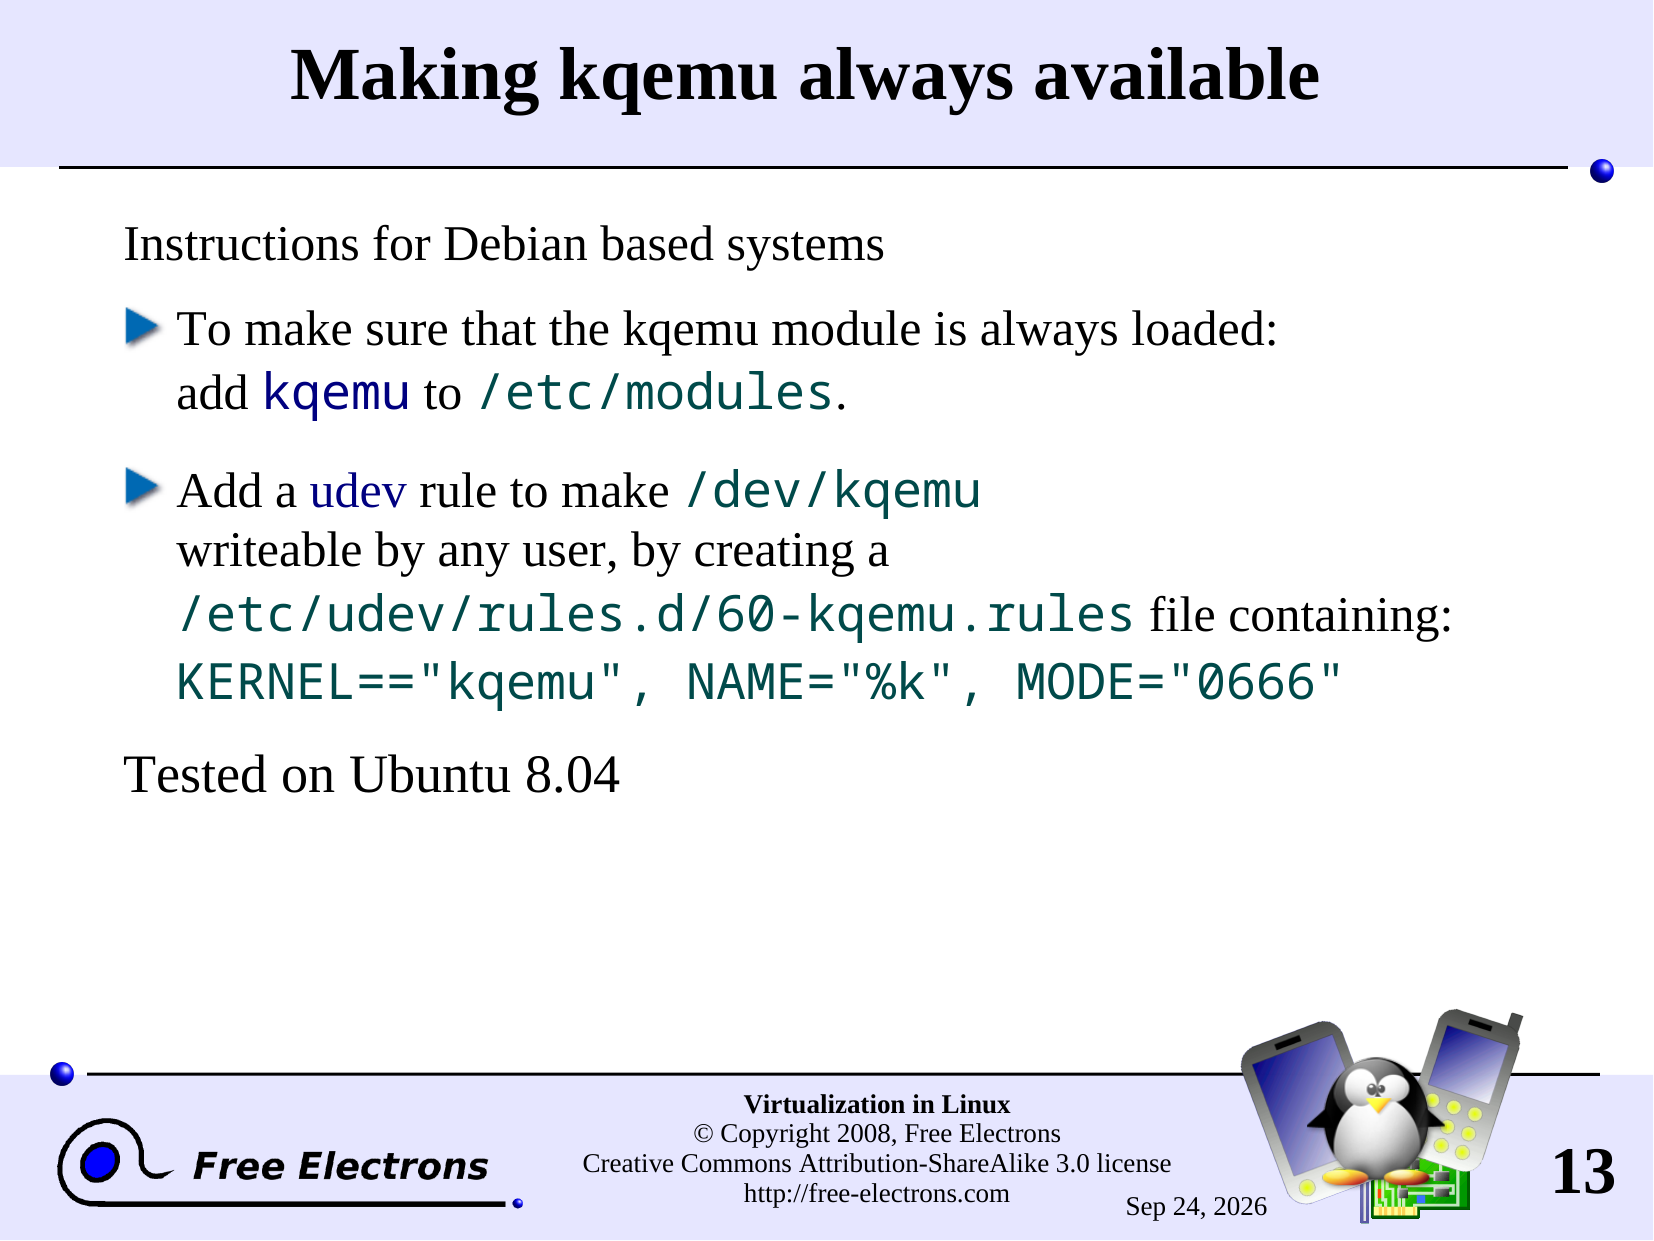

# Making kqemu always available
Instructions for Debian based systems
To make sure that the kqemu module is always loaded:
add kqemu to /etc/modules.
Add a udev rule to make /dev/kqemu
writeable by any user, by creating a /etc/udev/rules.d/60-kqemu.rules file containing:
KERNEL=="kqemu", NAME="%k", MODE="0666"
Tested on Ubuntu 8.04